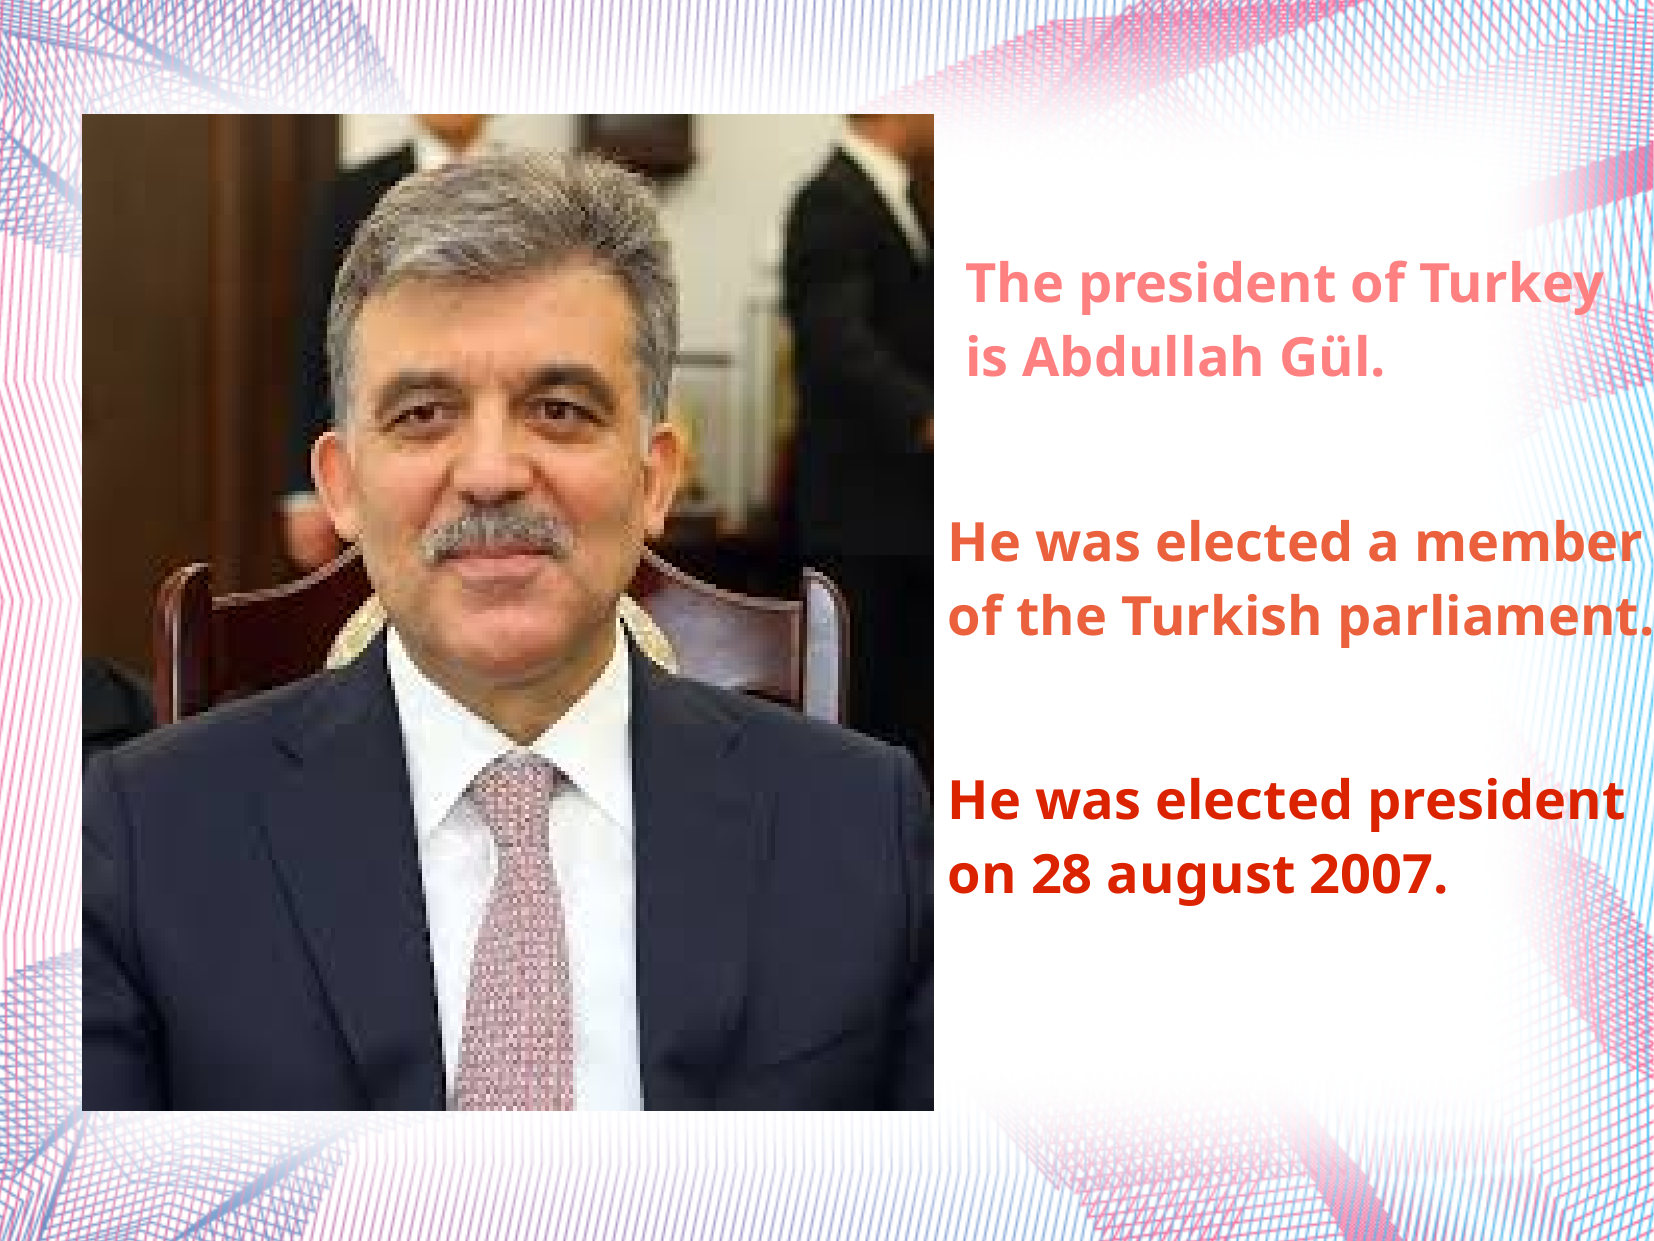

The president of Turkey
is Abdullah Gül.
He was elected a member
of the Turkish parliament.
He was elected president
on 28 august 2007.